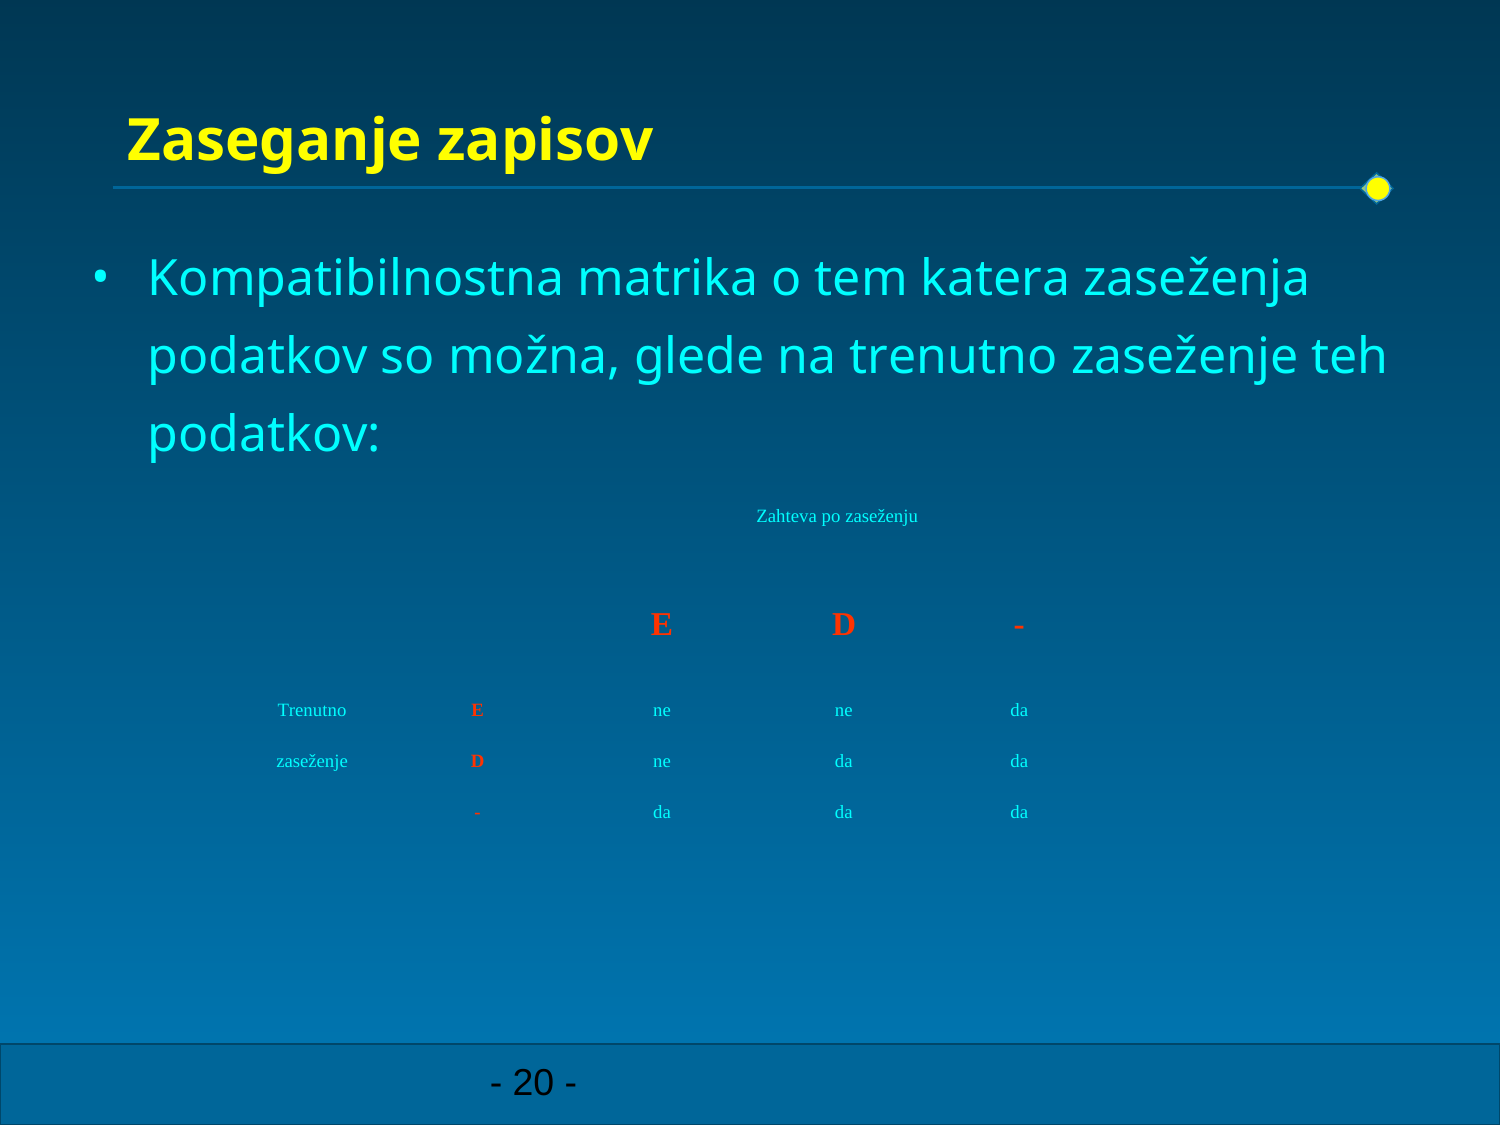

# Zaseganje zapisov
Kompatibilnostna matrika o tem katera zaseženja podatkov so možna, glede na trenutno zaseženje teh podatkov:
| | | Zahteva po zaseženju | | |
| --- | --- | --- | --- | --- |
| | | E | D | - |
| Trenutno | E | ne | ne | da |
| zaseženje | D | ne | da | da |
| | - | da | da | da |